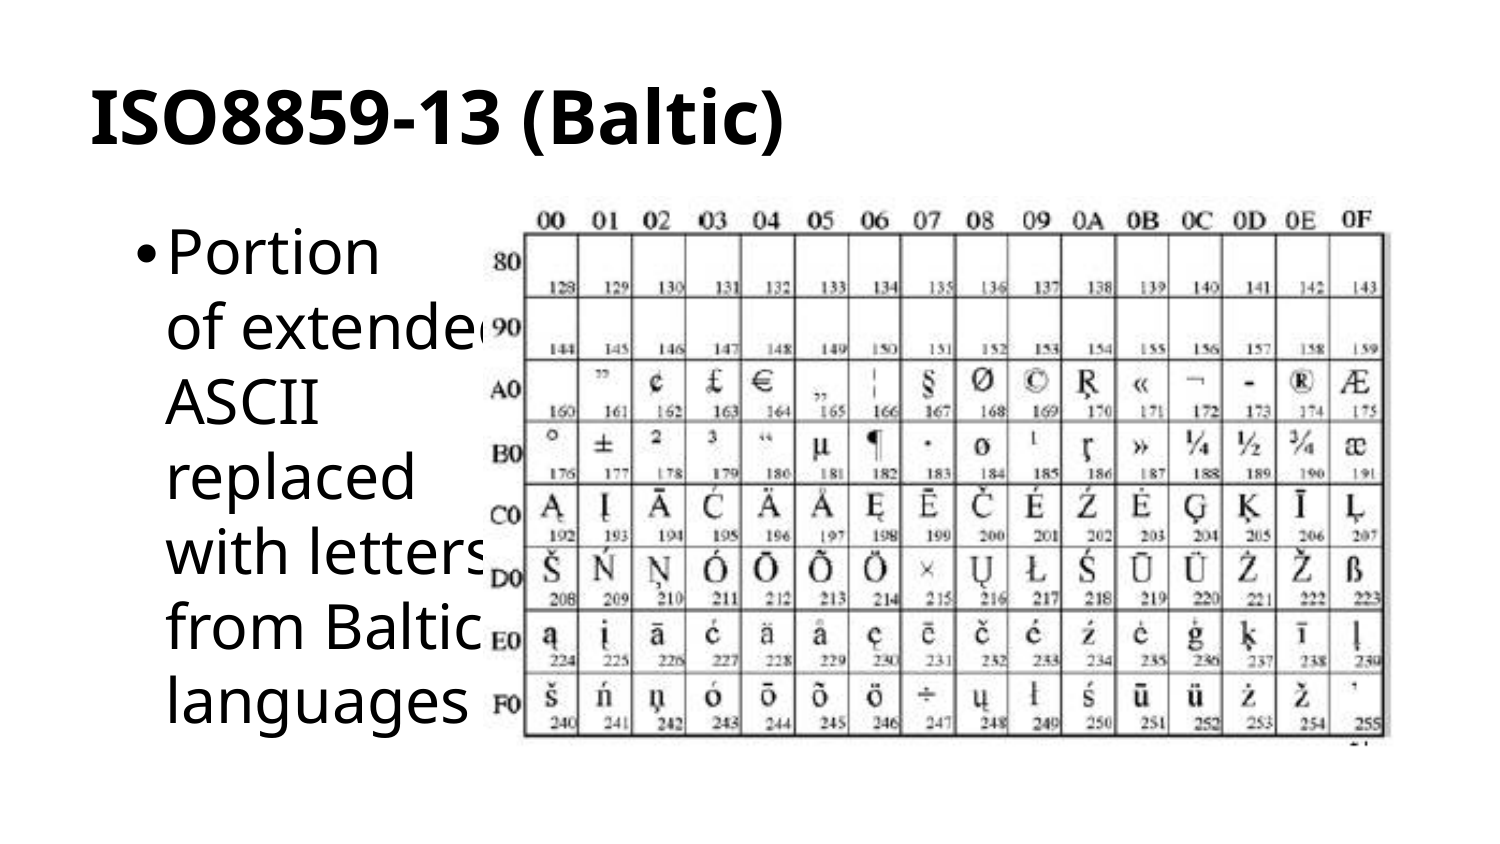

# ISO8859-13 (Baltic)
Portion
of extended
ASCII
replaced
with letters
from Baltic
languages